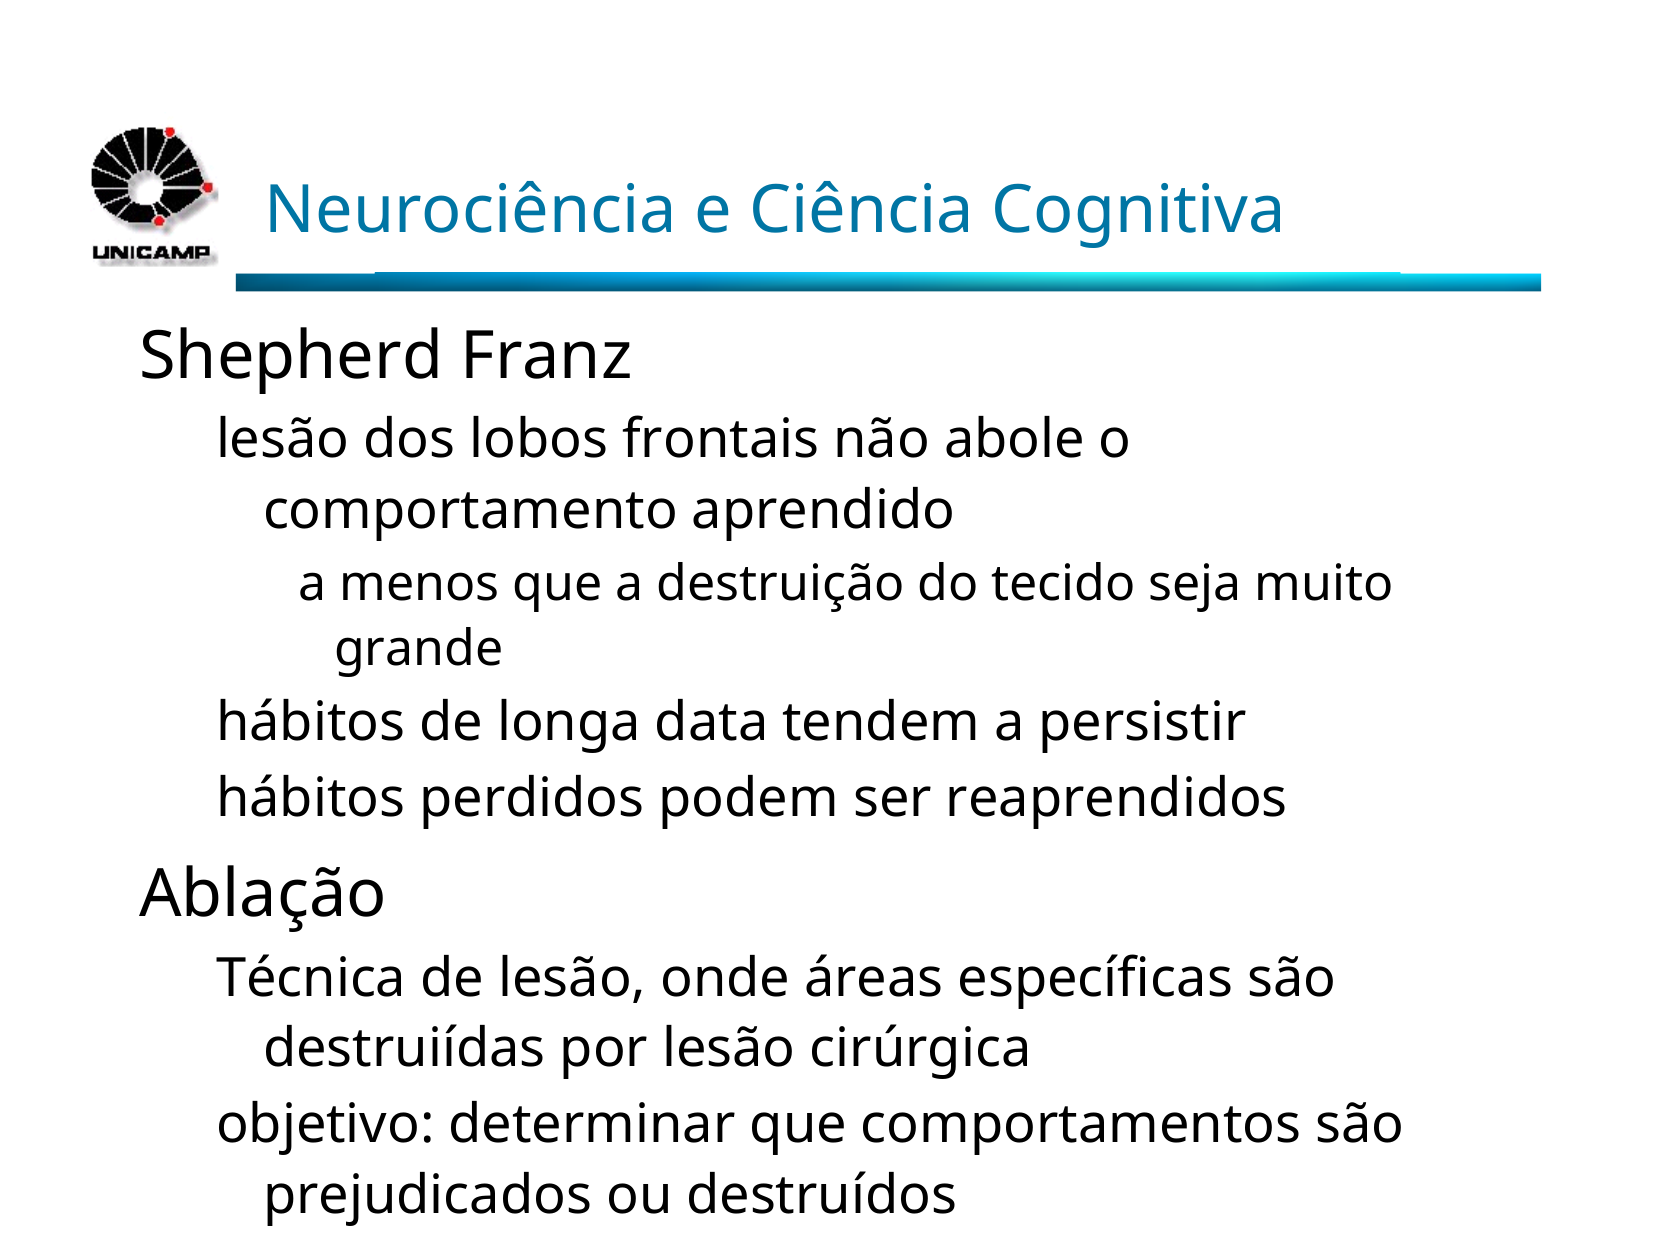

# Neurociência e Ciência Cognitiva
Shepherd Franz
lesão dos lobos frontais não abole o comportamento aprendido
a menos que a destruição do tecido seja muito grande
hábitos de longa data tendem a persistir
hábitos perdidos podem ser reaprendidos
Ablação
Técnica de lesão, onde áreas específicas são destruiídas por lesão cirúrgica
objetivo: determinar que comportamentos são prejudicados ou destruídos